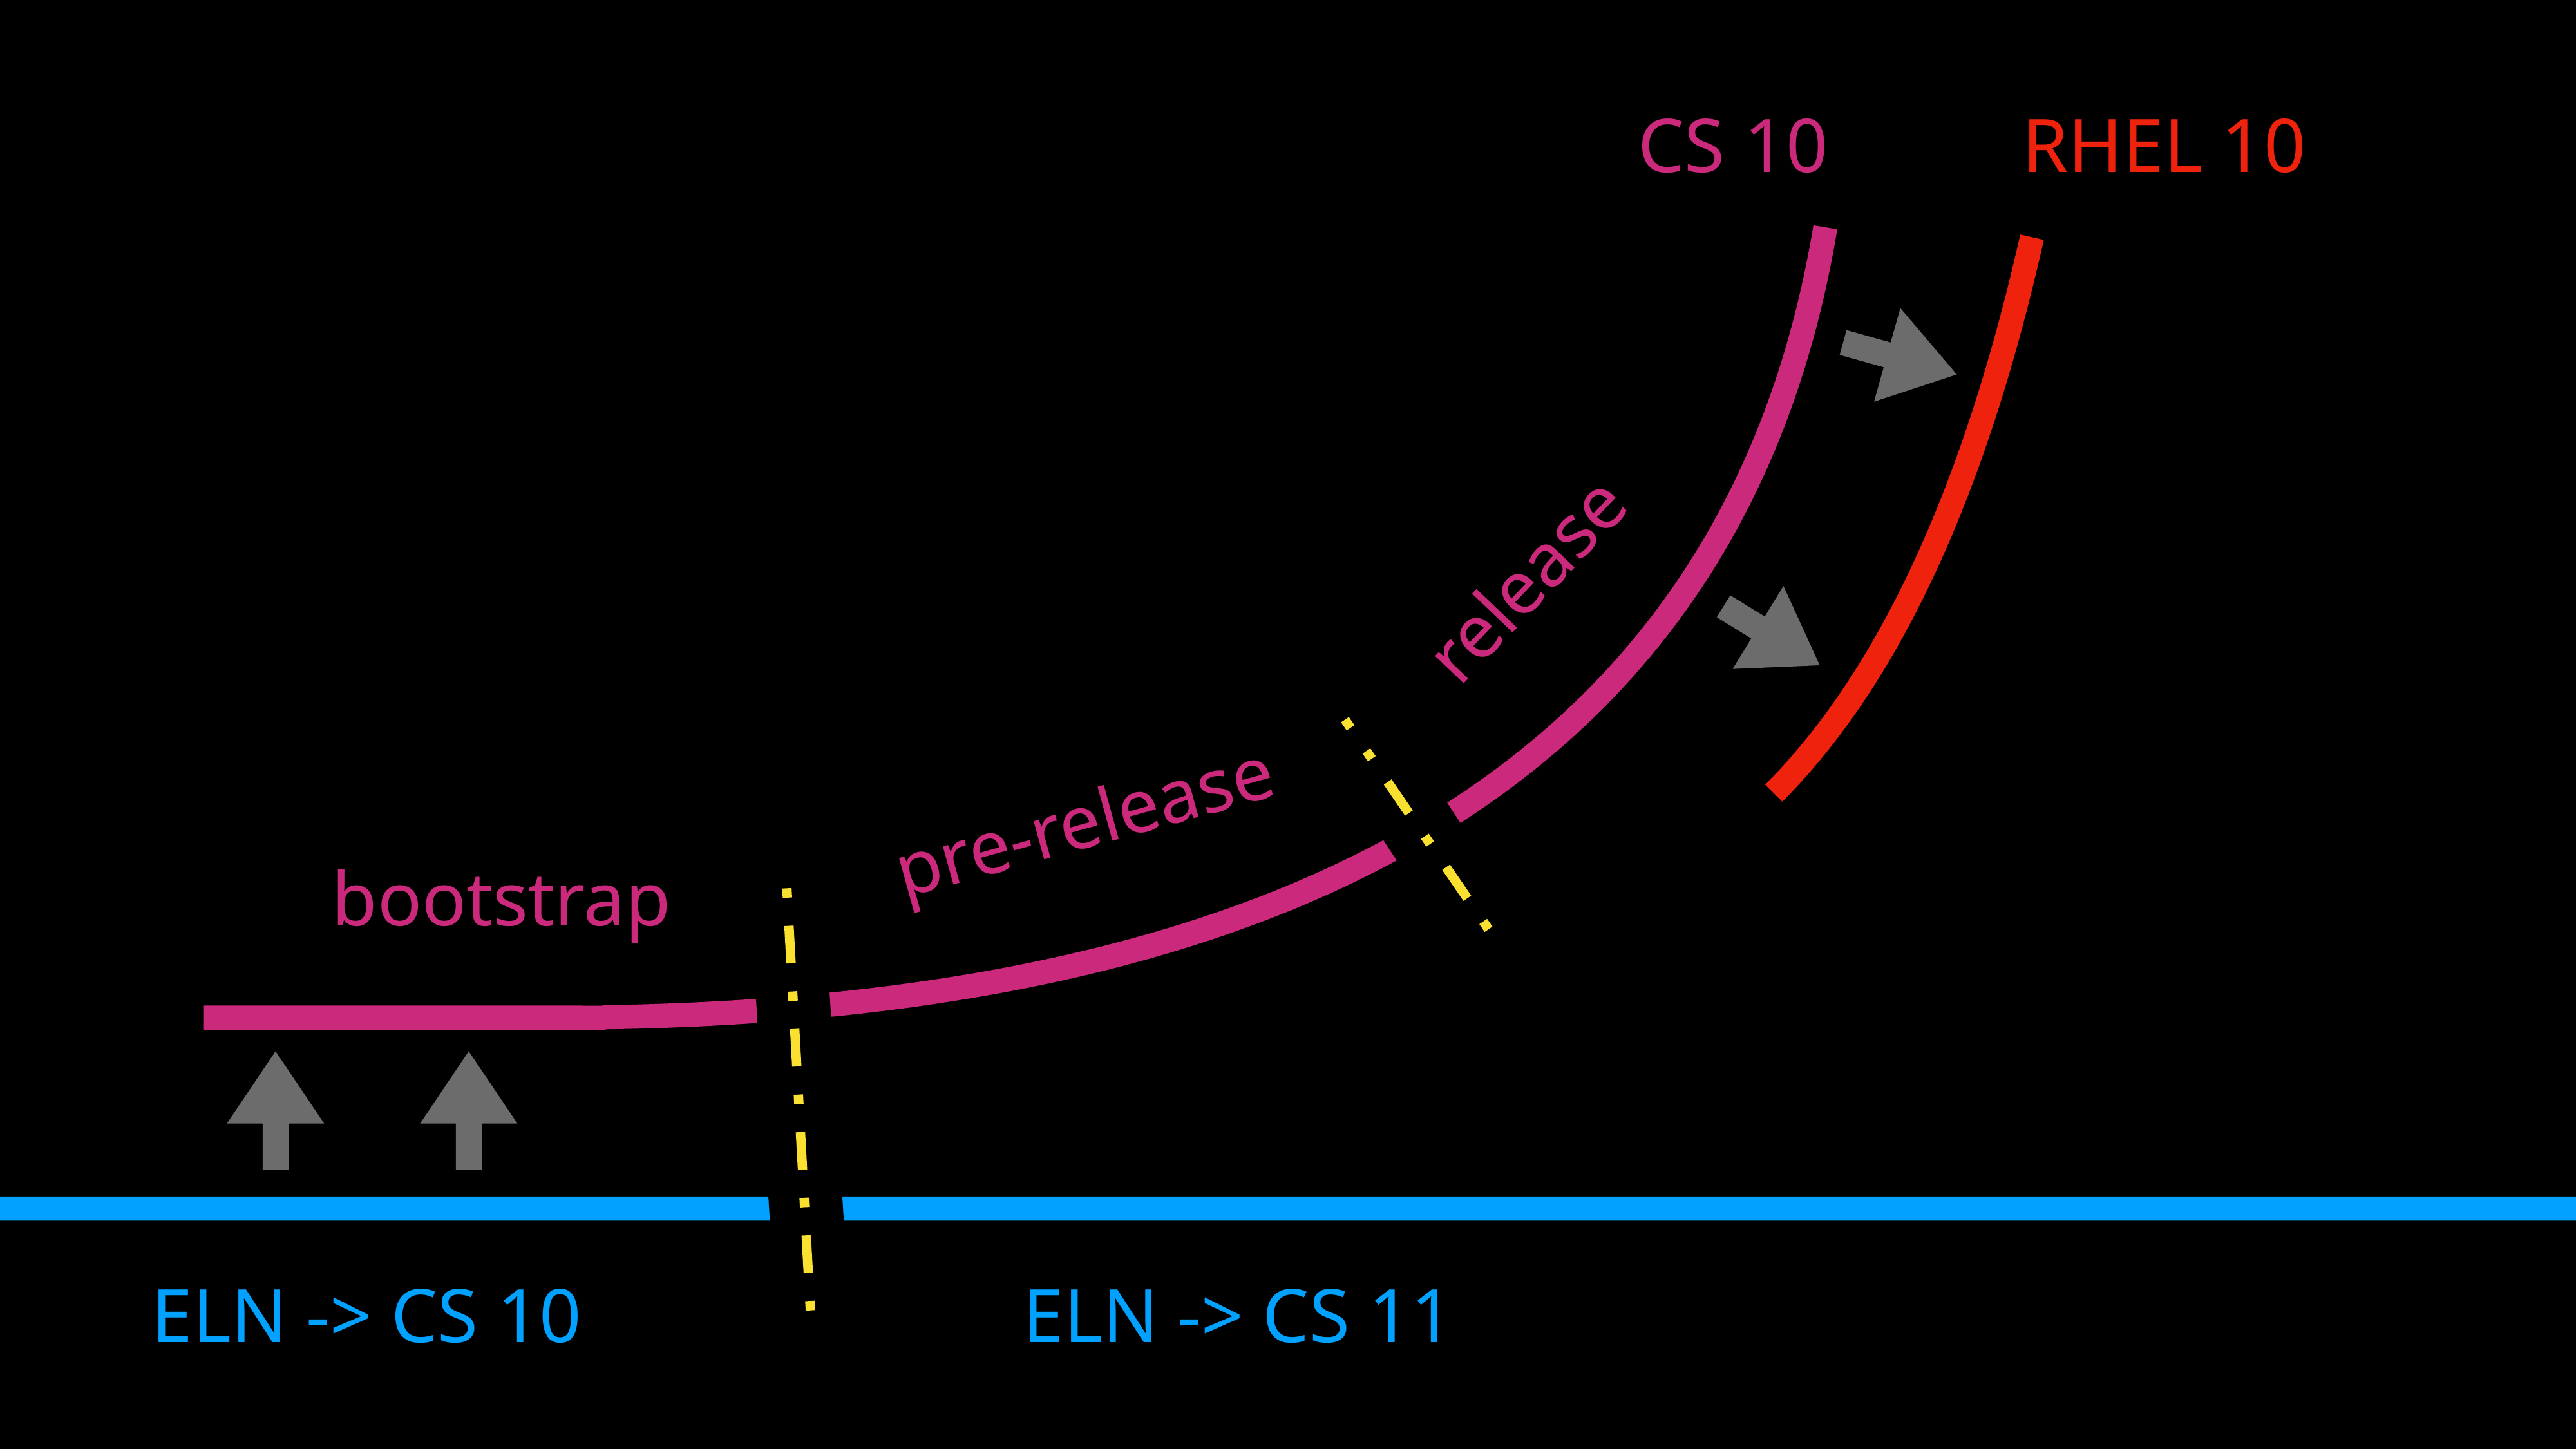

CS 10
RHEL 10
release
pre-release
bootstrap
ELN -> CS 10
ELN -> CS 11